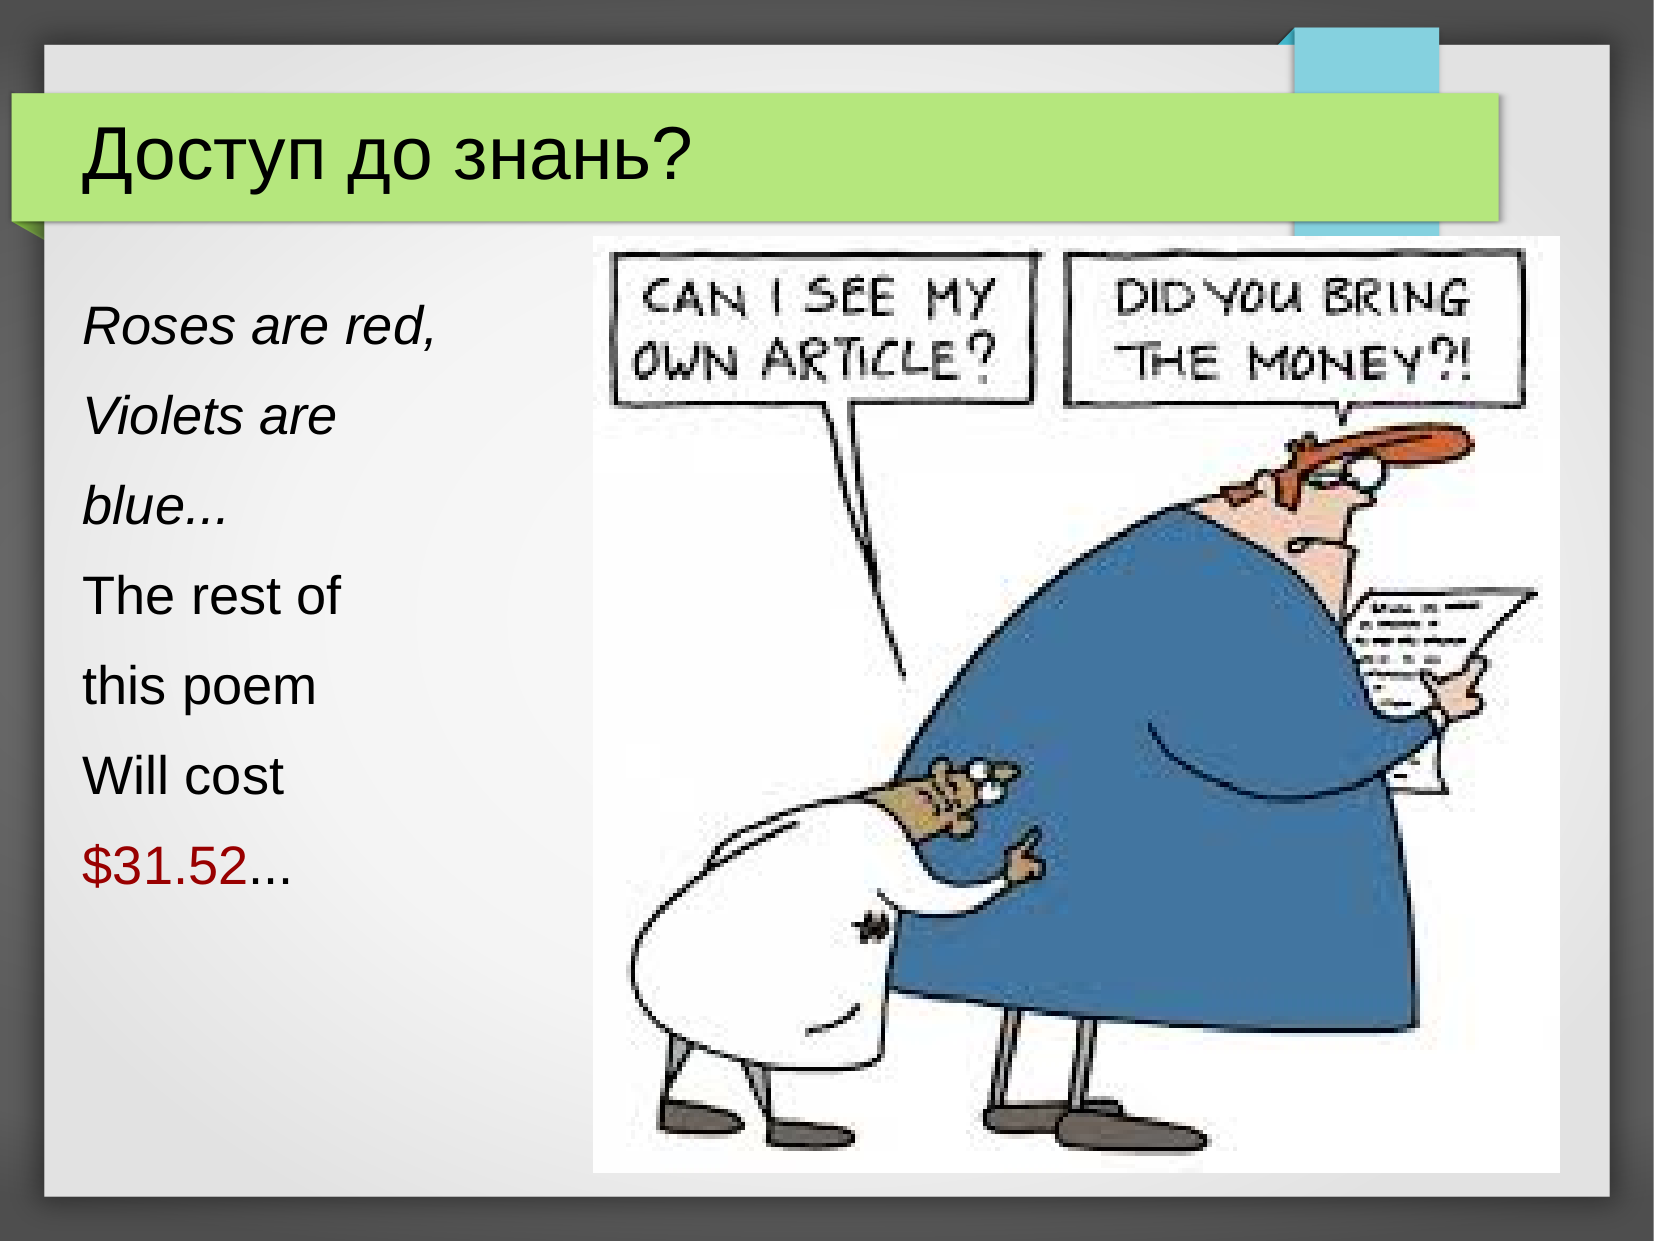

# Доступ до знань?
Roses are red,
Violets are
blue...
The rest of
this poem
Will cost
$31.52...